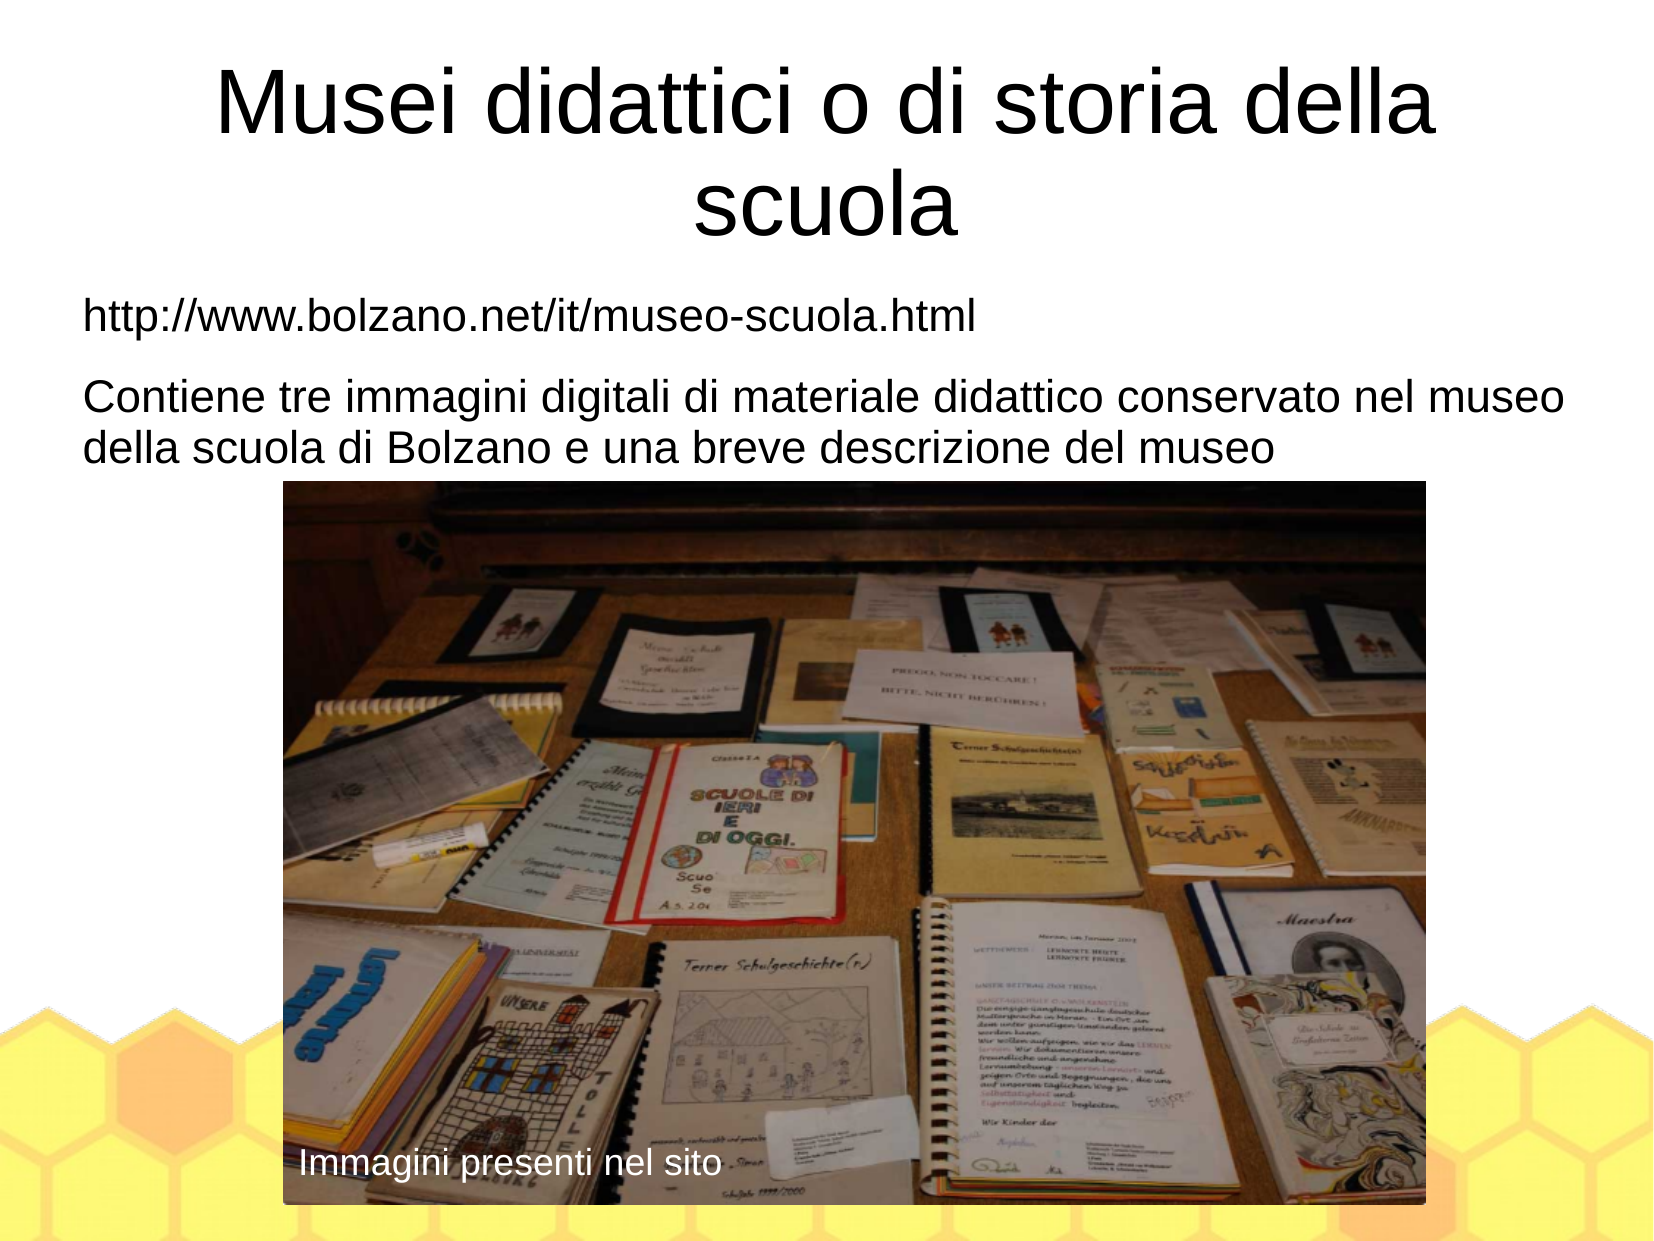

# Musei didattici o di storia della scuola
http://www.bolzano.net/it/museo-scuola.html
Contiene tre immagini digitali di materiale didattico conservato nel museo della scuola di Bolzano e una breve descrizione del museo
Immagini presenti nel sito